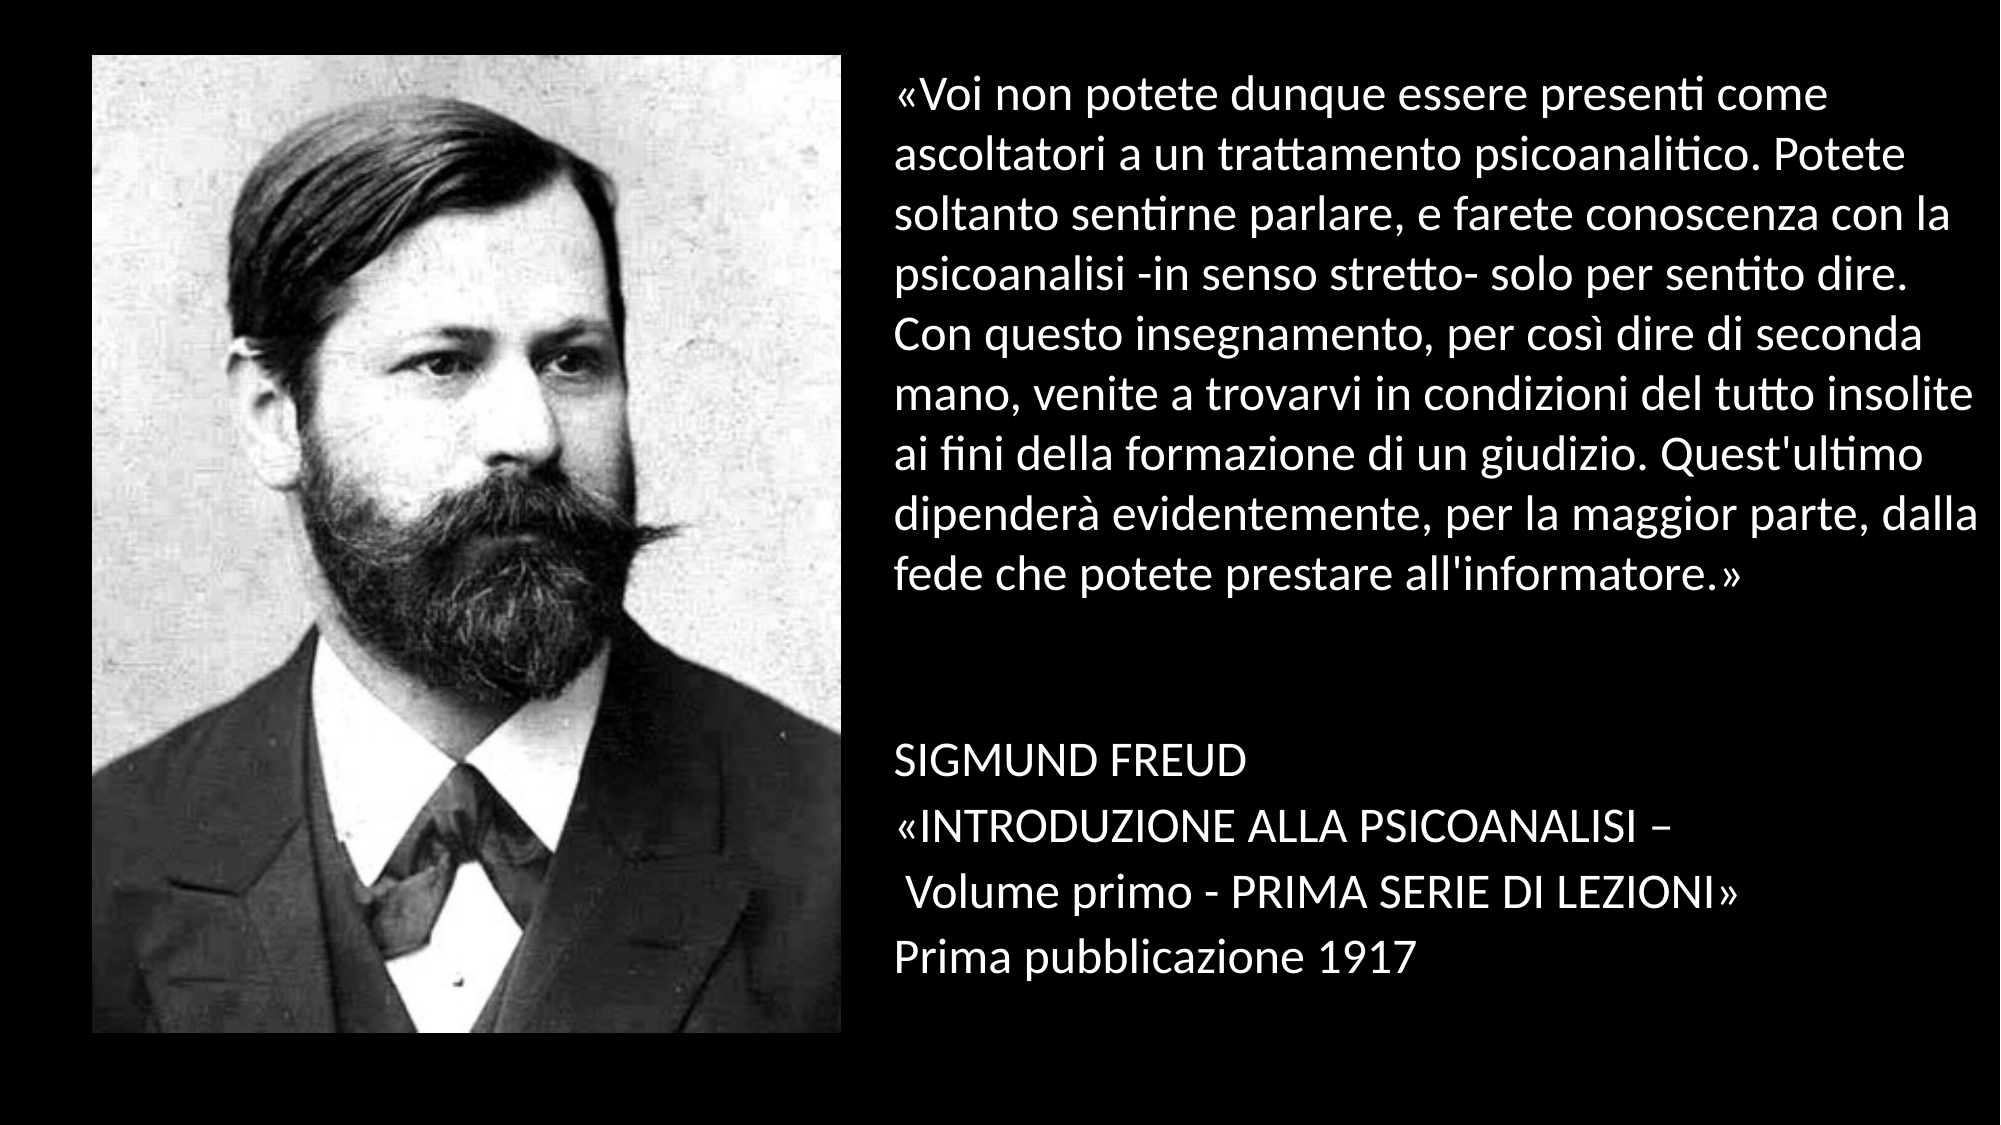

«Voi non potete dunque essere presenti come ascoltatori a un trattamento psicoanalitico. Potete soltanto sentirne parlare, e farete conoscenza con la psicoanalisi -in senso stretto- solo per sentito dire. Con questo insegnamento, per così dire di seconda mano, venite a trovarvi in condizioni del tutto insolite ai fini della formazione di un giudizio. Quest'ultimo dipenderà evidentemente, per la maggior parte, dalla fede che potete prestare all'informatore.»
SIGMUND FREUD
«INTRODUZIONE ALLA PSICOANALISI –
 Volume primo - PRIMA SERIE DI LEZIONI»
Prima pubblicazione 1917